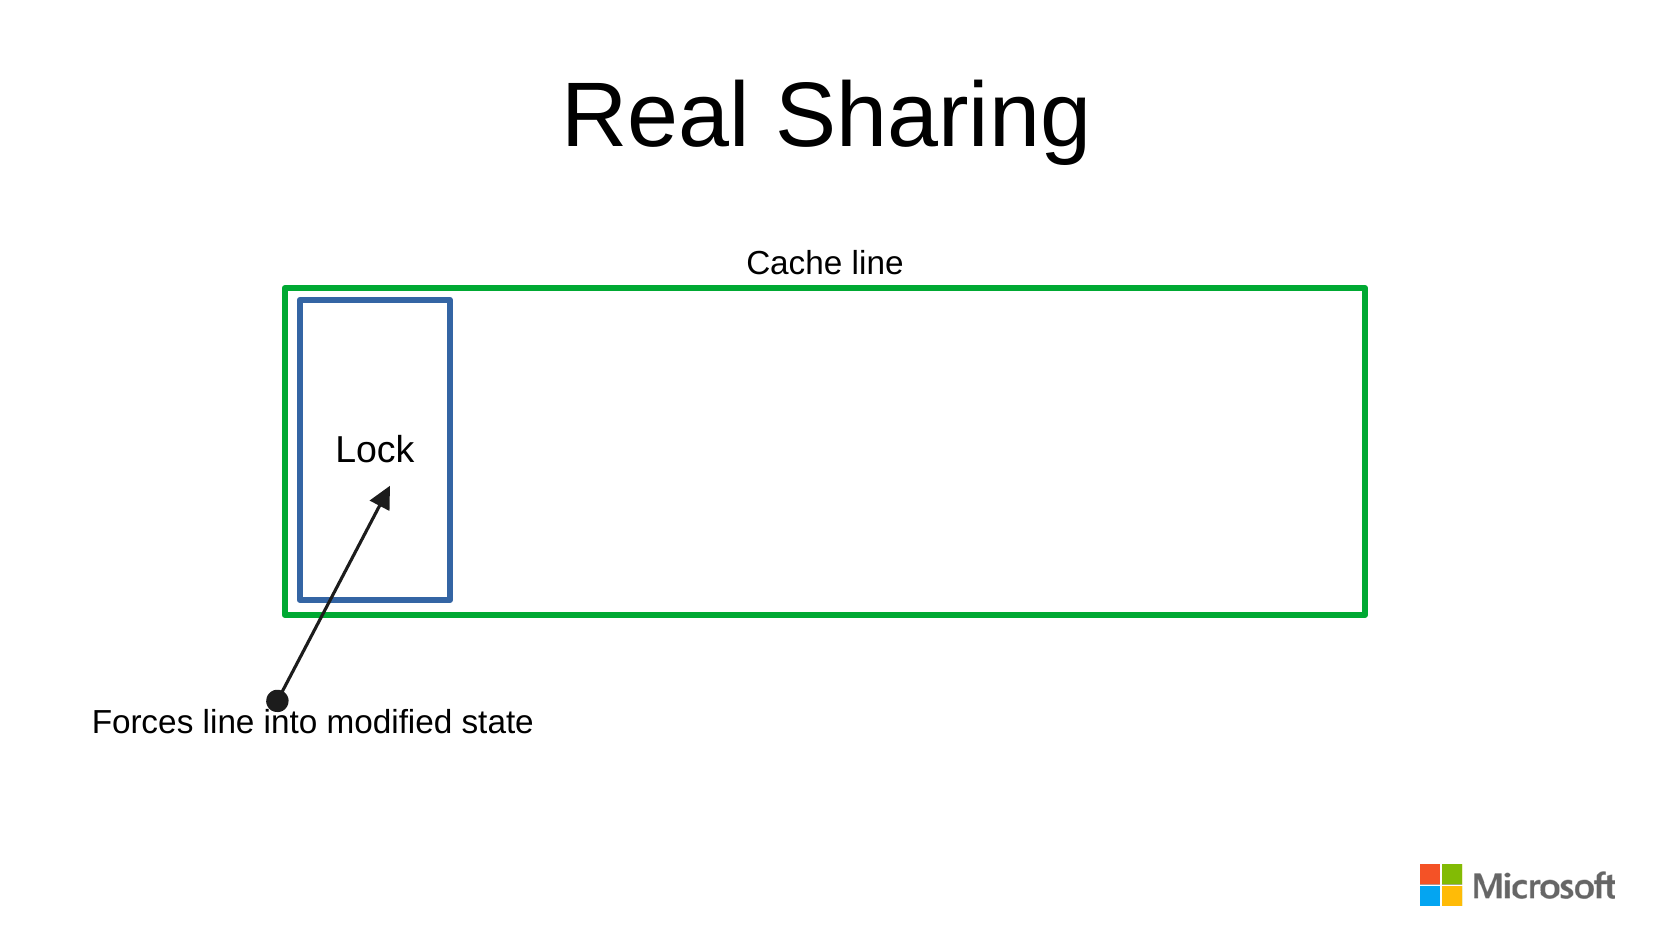

# Real Sharing
Cache line
Lock
Forces line into modified state